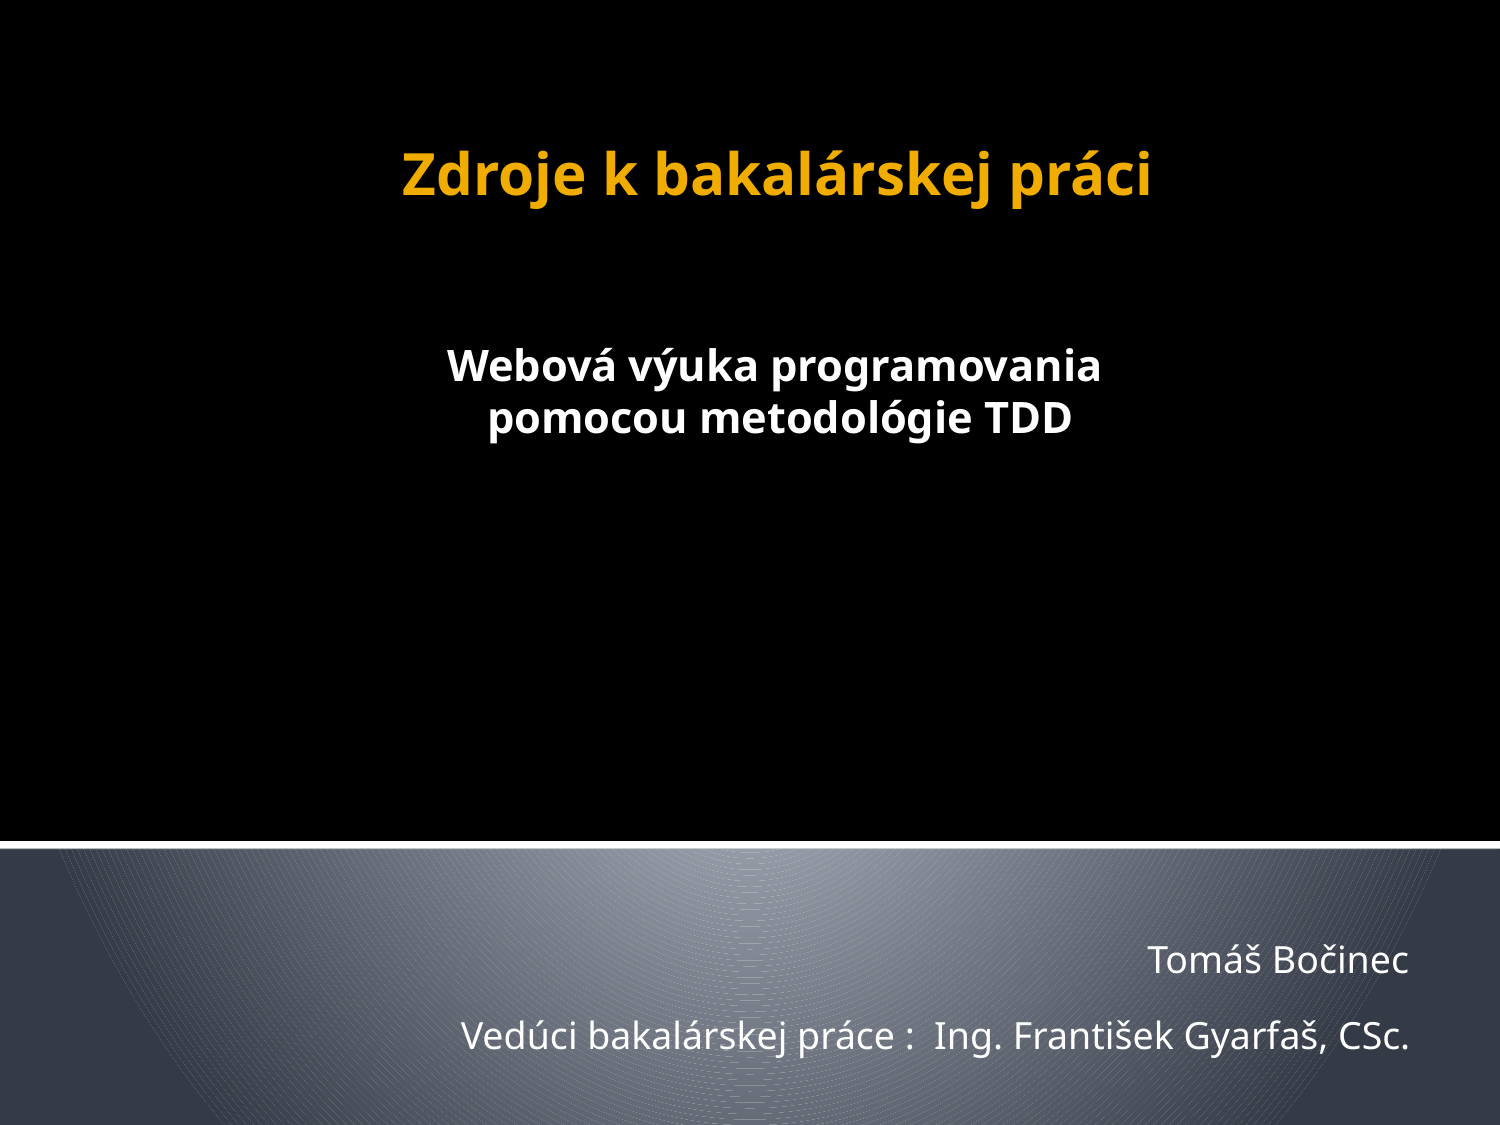

# Zdroje k bakalárskej práci
Webová výuka programovania
 pomocou metodológie TDD
Tomáš Bočinec
Vedúci bakalárskej práce :  Ing. František Gyarfaš, CSc.